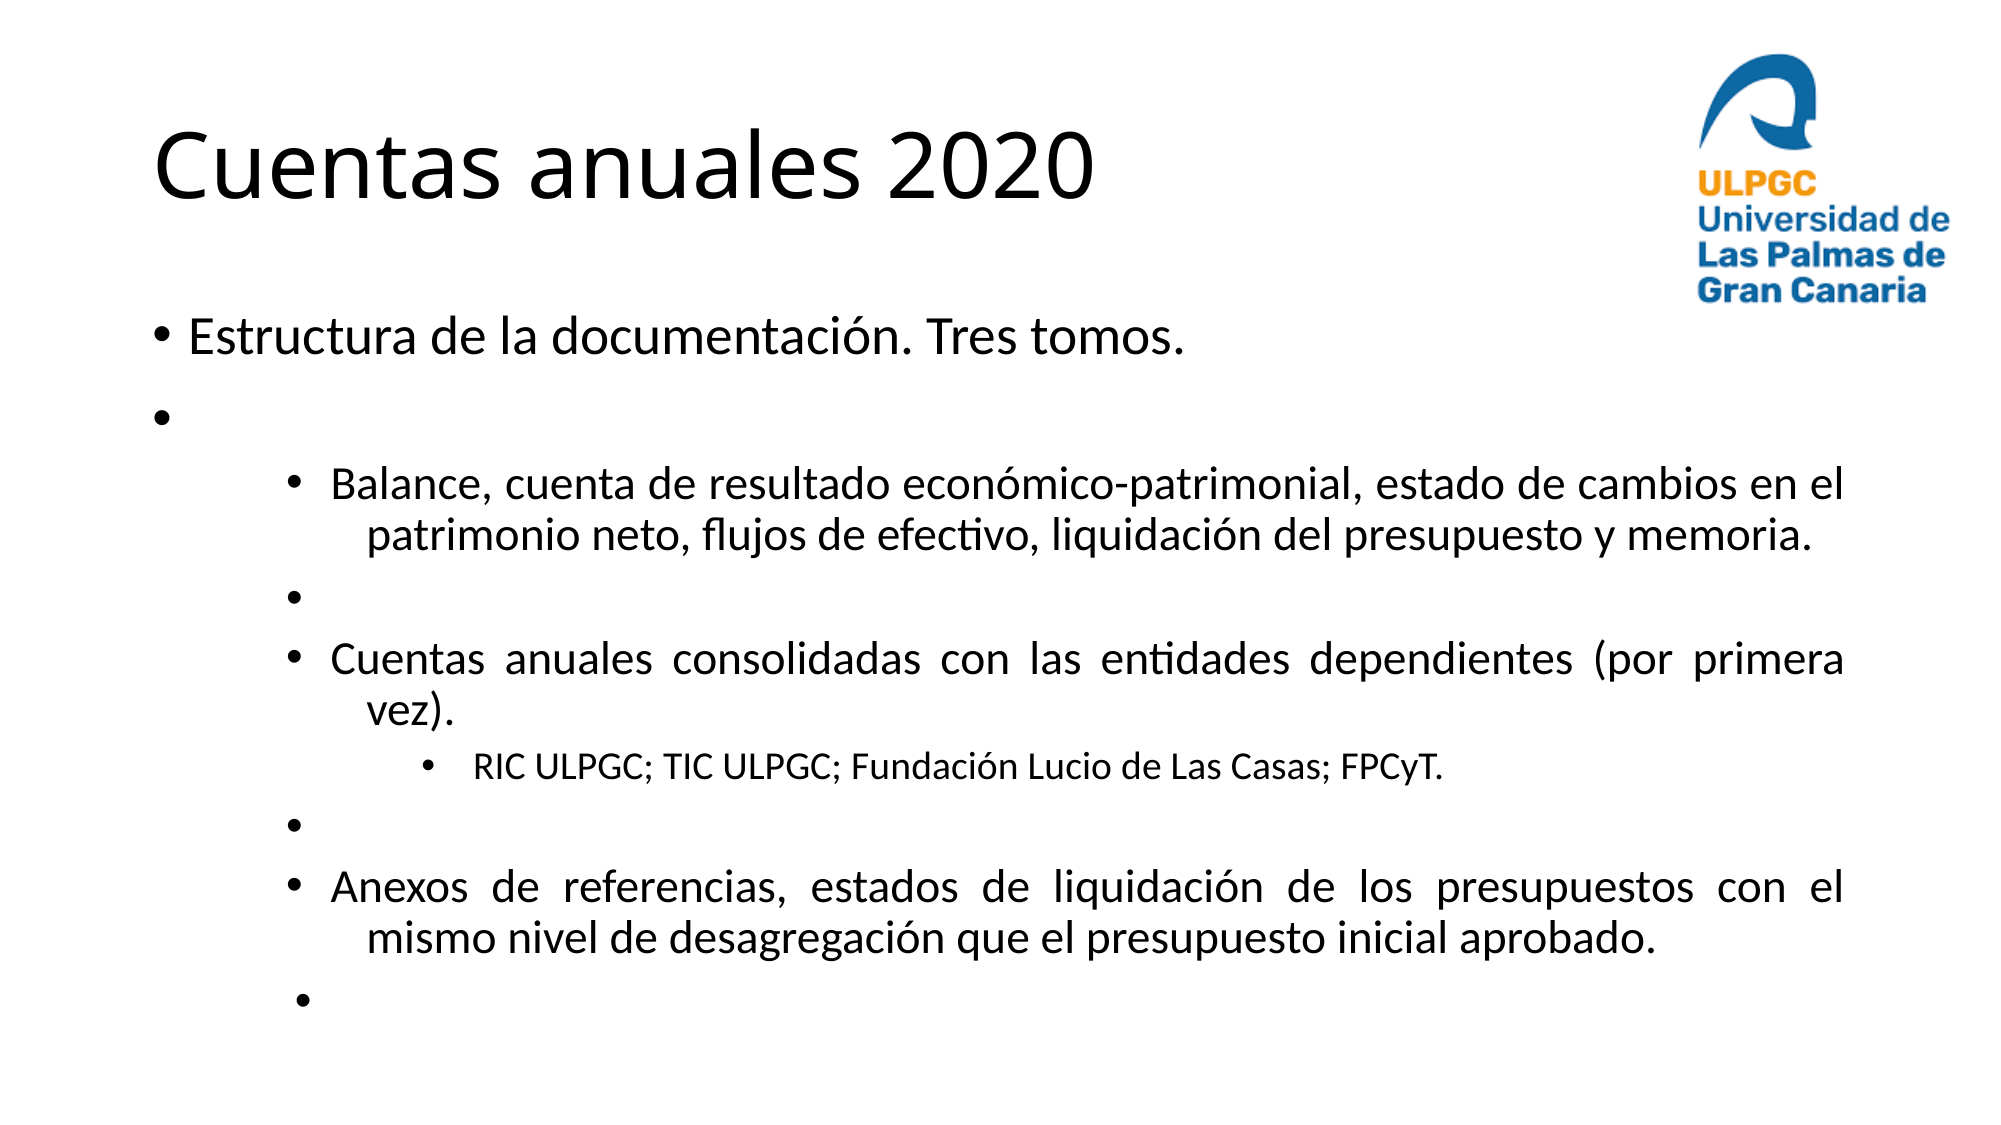

# Cuentas anuales 2020
Estructura de la documentación. Tres tomos.
Balance, cuenta de resultado económico-patrimonial, estado de cambios en el patrimonio neto, flujos de efectivo, liquidación del presupuesto y memoria.
Cuentas anuales consolidadas con las entidades dependientes (por primera vez).
RIC ULPGC; TIC ULPGC; Fundación Lucio de Las Casas; FPCyT.
Anexos de referencias, estados de liquidación de los presupuestos con el mismo nivel de desagregación que el presupuesto inicial aprobado.